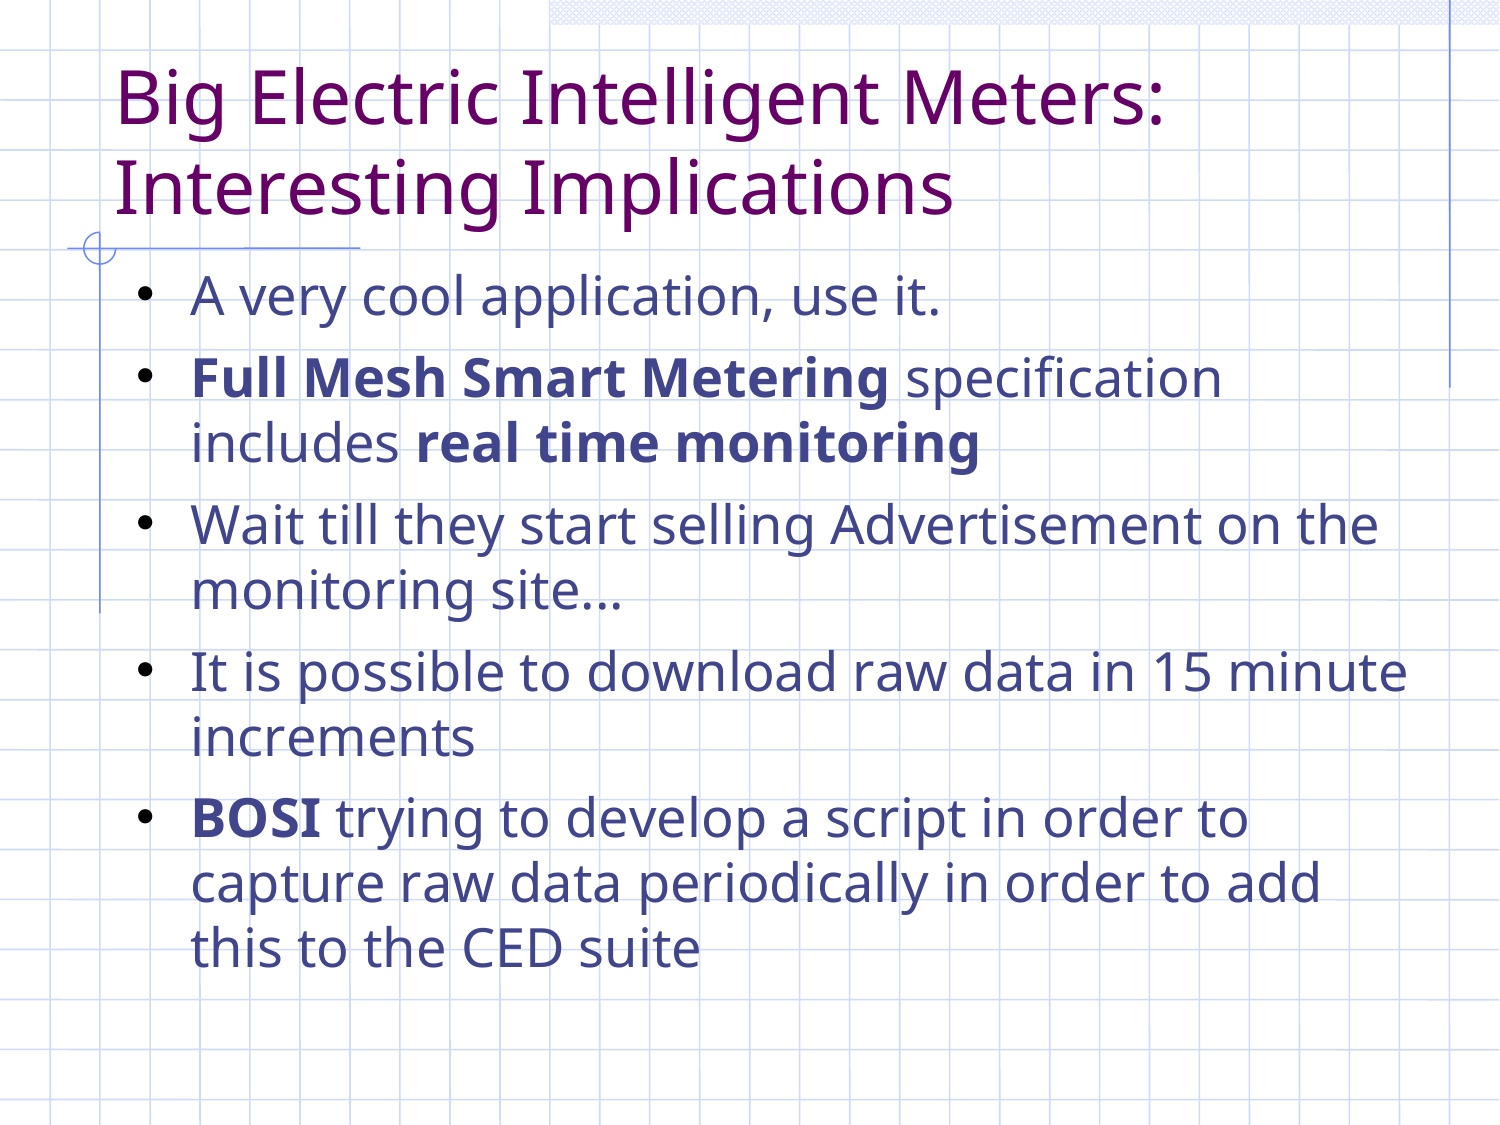

# Big Electric Intelligent Meters: Interesting Implications
A very cool application, use it.
Full Mesh Smart Metering specification includes real time monitoring
Wait till they start selling Advertisement on the monitoring site...
It is possible to download raw data in 15 minute increments
BOSI trying to develop a script in order to capture raw data periodically in order to add this to the CED suite